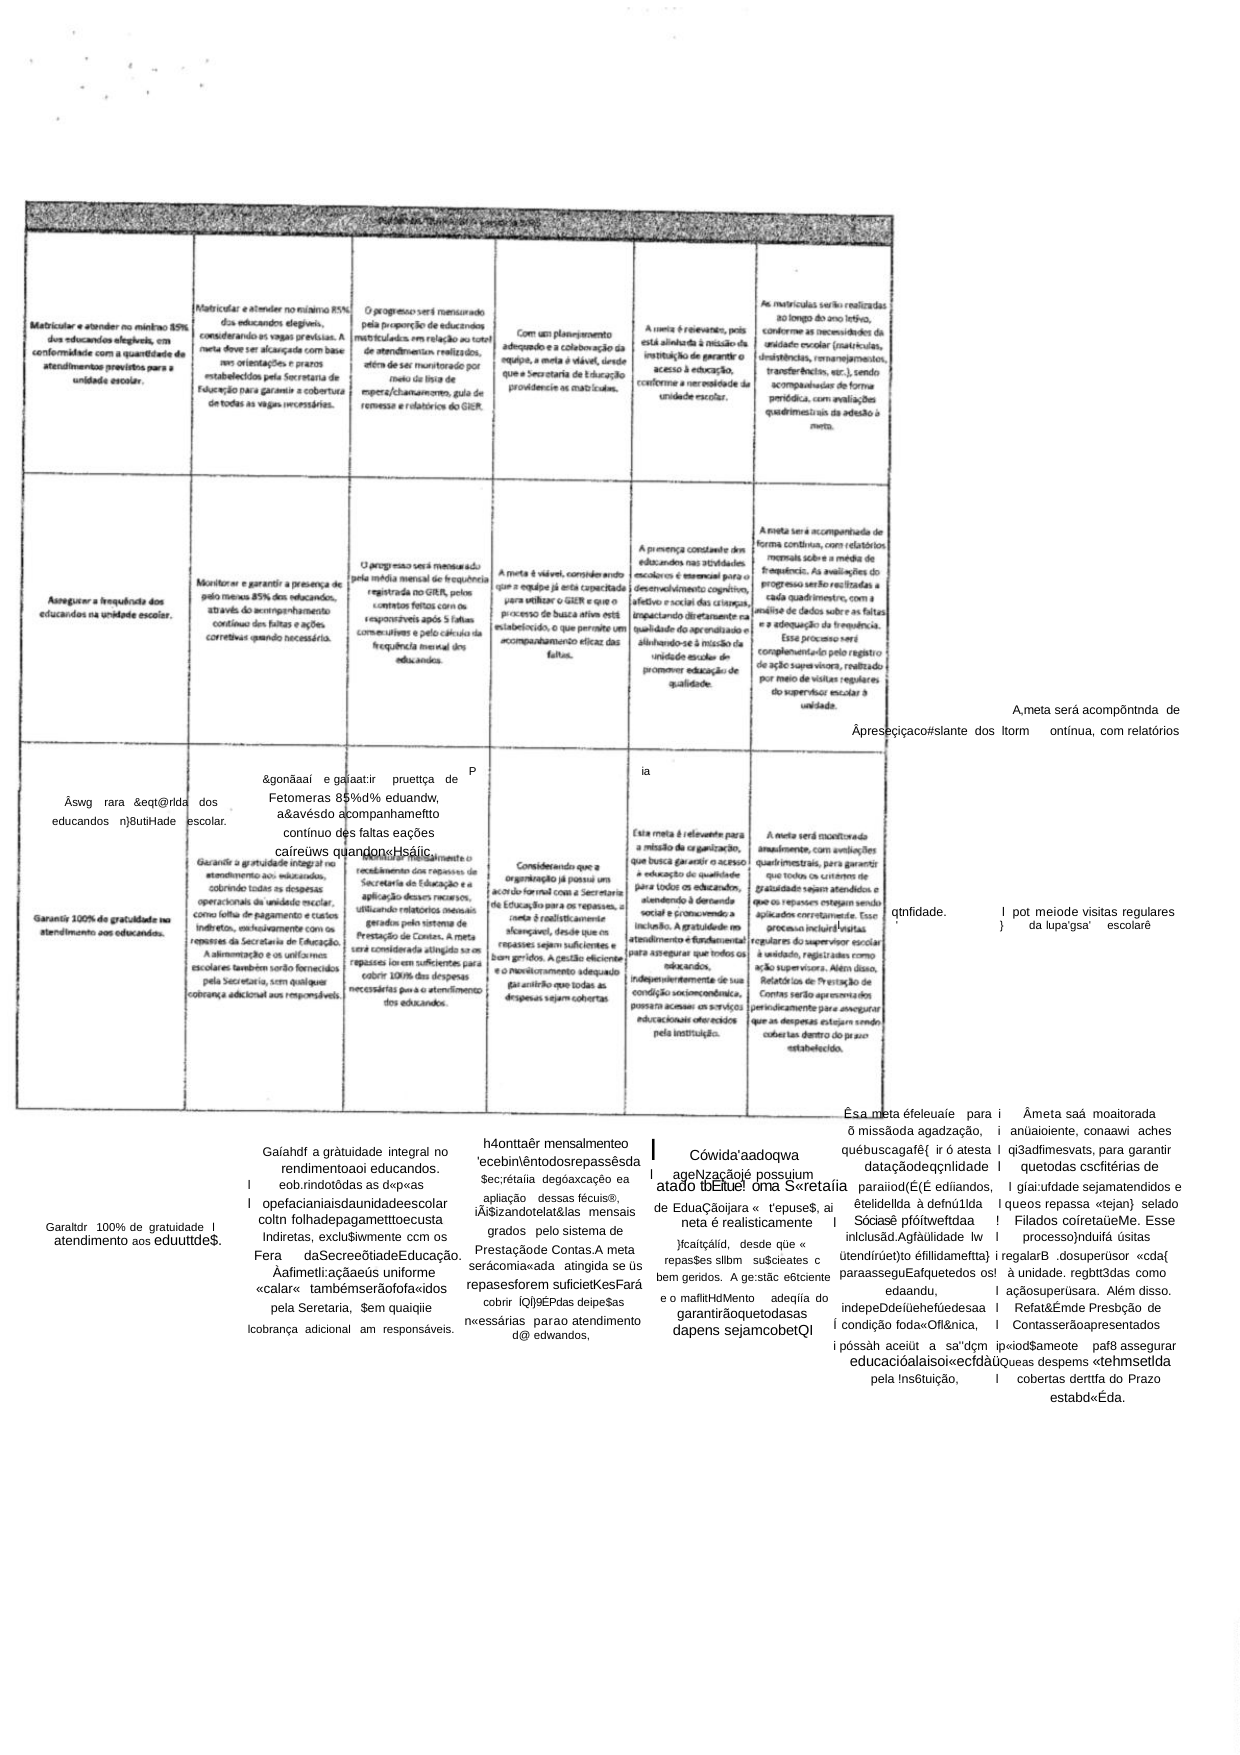

A,meta será acompõntnda de
Âpreseçiçaco#slante dos ltorm ontínua, com relatórios
P
ia
&gonãaaí e gaíaat:ir pruettça de
Fetomeras 85%d% eduandw,
a&avésdo acompanhameftto
contínuo des faltas eações
Âswg rara &eqt@rlda dos
educandos n}8utiHade escolar.
caíreüws quandon«Hsáíic.
qtnfidade.
'
l
}
pot meiode visitas regulares
da lupa'gsa' escolarê
l
Êsa meta éfeleuaíe para i Âmeta saá moaitorada
õ missãoda agadzação,
québuscagafê{ ir ó atesta
dataçãodeqçnlidade
i
l
l
anüaioiente, conaawi aches
qi3adfimesvats, para garantir
quetodas cscfitérias de
l
l
h4onttaêr mensalmenteo
'ecebin\êntodosrepassêsda
$ec;rétaíia degóaxcaçêo ea
apliação dessas fécuis®,
iÃi$izandotelat&las mensais
grados pelo sistema de
Gaíahdf a gràtuidade integral no
rendimentoaoi educandos.
eob.rindotôdas as d«p«as
opefacianiaisdaunidadeescolar
coltn folhadepagametttoecusta
Indiretas, exclu$iwmente ccm os
Fera daSecreeõtiadeEducação.
Àafimetli:açãaeús uniforme
Cówida'aadoqwa
ageNzaçãojé possuium
atado tbÉitue! oma S«retaíia paraiiod(É(É edíiandos, l gíai:ufdade sejamatendidos e
êtelidellda à defnú1lda l queos repassa «tejan} selado
l
l
de EduaÇãoijara « t'epuse$, ai
Sóciasê pfóítweftdaa
inlclusãd.Agfàülidade lw
ütendírúet)to éfillidameftta} i regalarB .dosuperüsor «cda{
paraasseguEafquetedos os! à unidade. regbtt3das como
!
l
Filados coíretaüeMe. Esse
processo}nduifá úsitas
neta é realisticamente
l
Garaltdr 100% de gratuidade
atendimento aos eduuttde$.
l
}fcaítçálíd, desde qüe «
repas$es sllbm su$cieates
Prestaçãode Contas.A meta
serácomia«ada atingida se üs
repasesforem suficietKesFará
cobrir ÍQÍ}9ÉPdas deipe$as
c
bem geridos. A ge:stãc e6tciente
«calar« tambémserãofofa«idos
pela Seretaria, $em quaiqiie
edaandu,
indepeDdeíüehefúedesaa
Í condição foda«Ofl&nica,
l
l
l
açãosuperüsara. Além disso.
Refat&Émde Presbção de
Contasserãoapresentados
e o maflitHdMento adeqíía do
garantirãoquetodasas
dapens sejamcobetQI
n«essárias parao atendimento
d@ edwandos,
lcobrança adicional am responsáveis.
i póssàh aceiüt
educacióalaisoi«ecfdàüQueas despems «tehmsetlda
pela !ns6tuição, cobertas derttfa do Prazo
estabd«Éda.
a
sa''dçm ip«iod$ameote paf8 assegurar
l